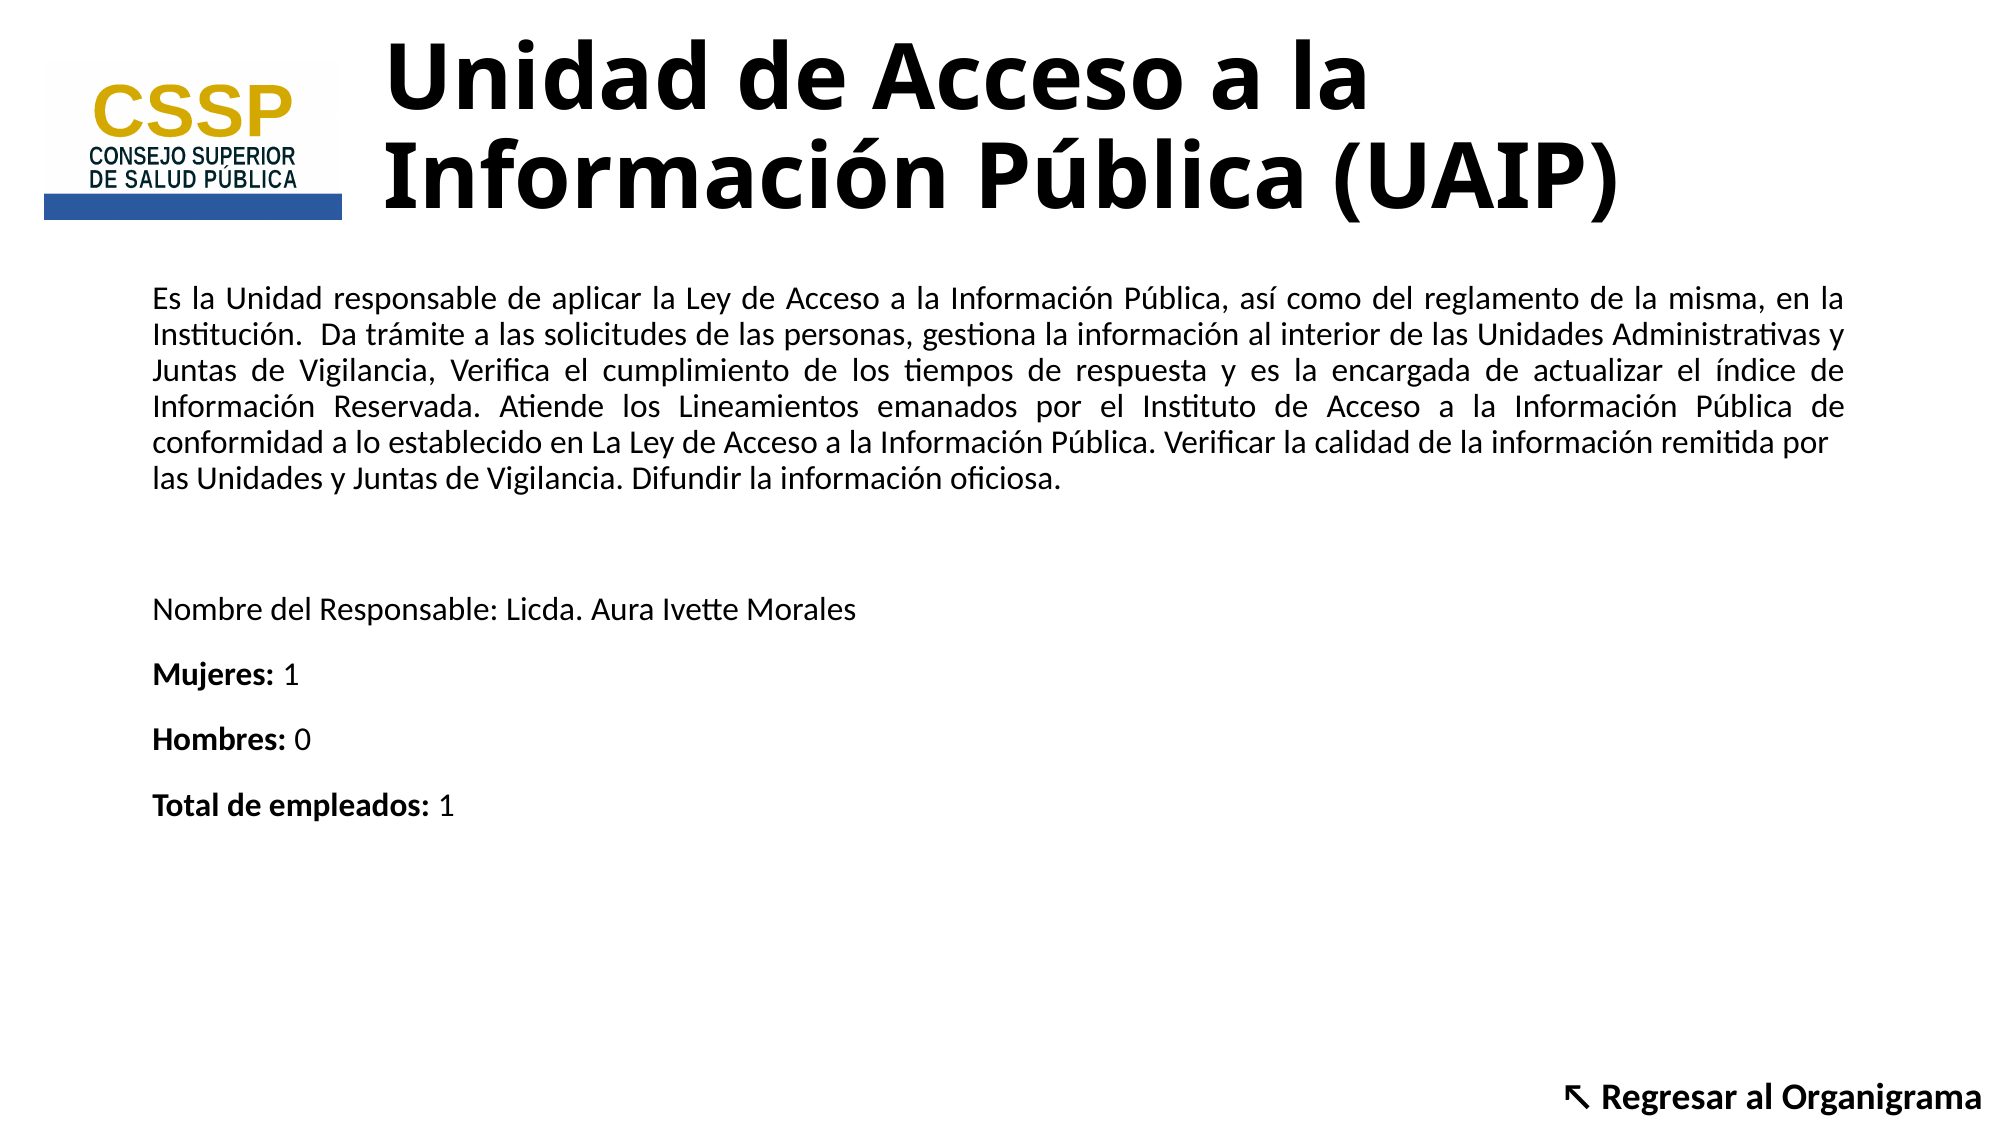

# Unidad de Acceso a la Información Pública (UAIP)
Es la Unidad responsable de aplicar la Ley de Acceso a la Información Pública, así como del reglamento de la misma, en la Institución. Da trámite a las solicitudes de las personas, gestiona la información al interior de las Unidades Administrativas y Juntas de Vigilancia, Verifica el cumplimiento de los tiempos de respuesta y es la encargada de actualizar el índice de Información Reservada. Atiende los Lineamientos emanados por el Instituto de Acceso a la Información Pública de conformidad a lo establecido en La Ley de Acceso a la Información Pública. Verificar la calidad de la información remitida por las Unidades y Juntas de Vigilancia. Difundir la información oficiosa.
Nombre del Responsable: Licda. Aura Ivette Morales
Mujeres: 1
Hombres: 0
Total de empleados: 1
↖ Regresar al Organigrama